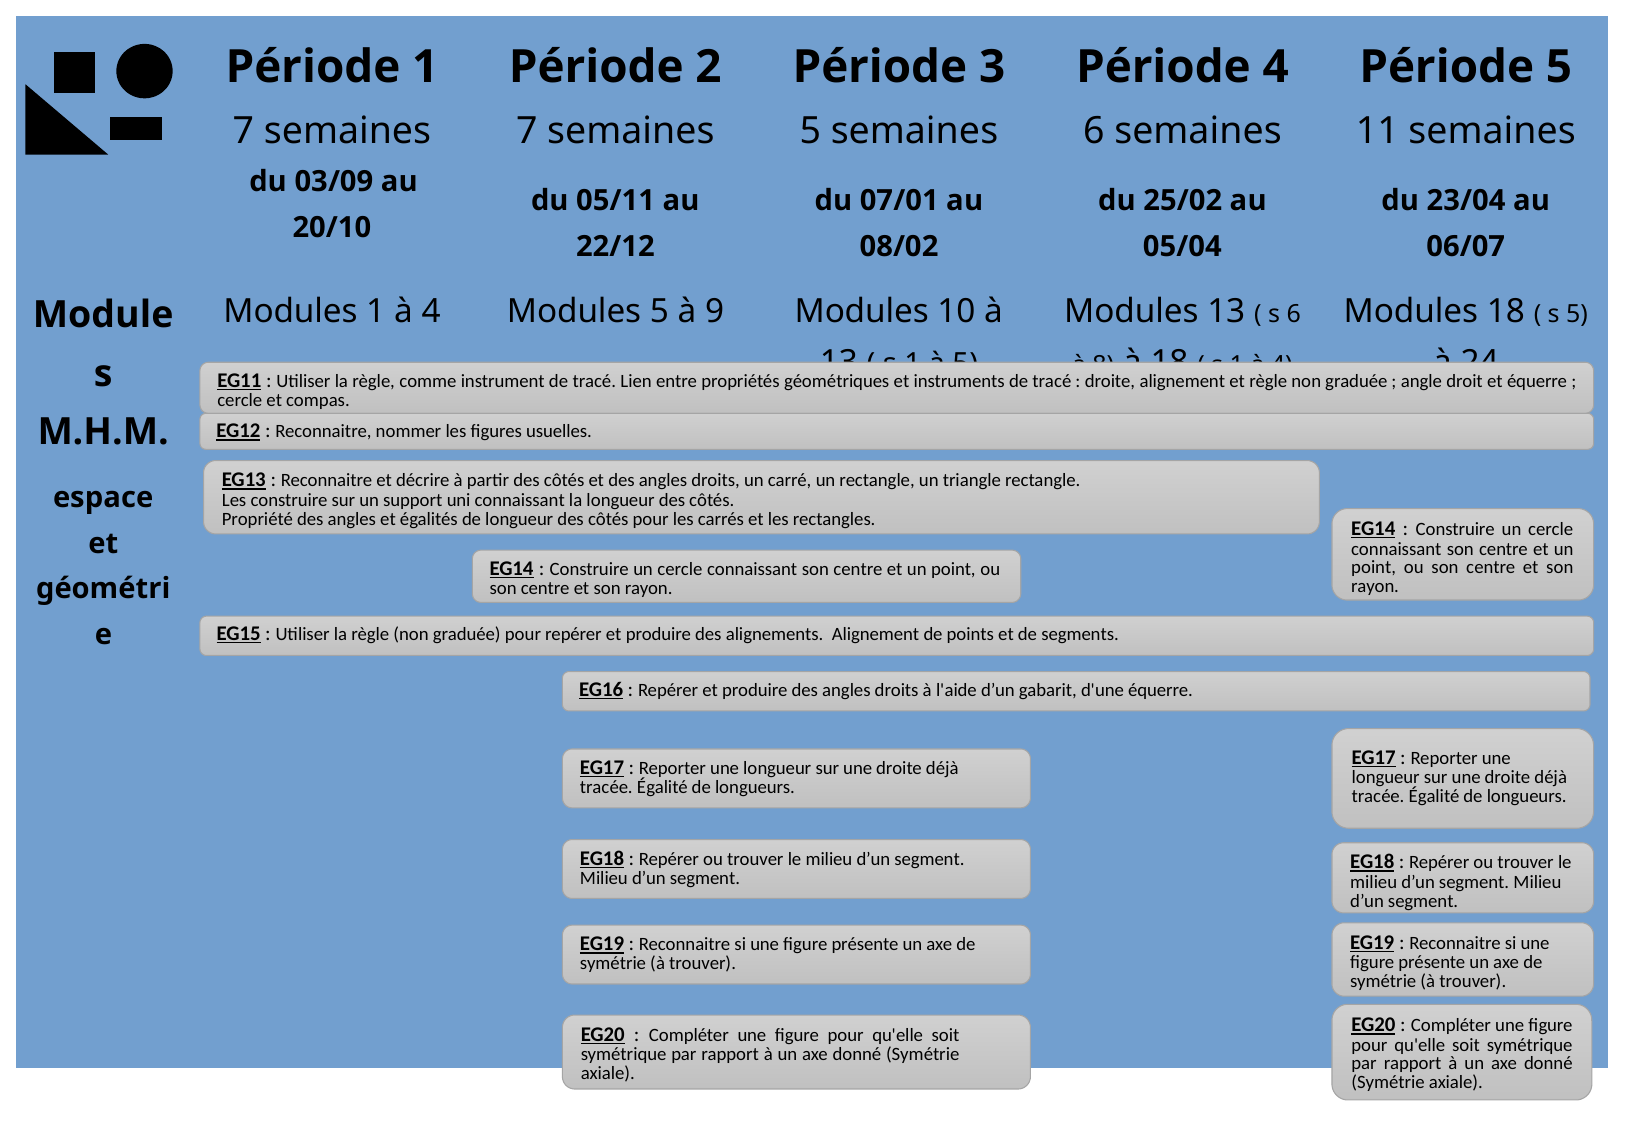

| | Période 1 7 semaines  du 03/09 au 20/10 | Période 2 7 semaines   du 05/11 au 22/12 | Période 3 5 semaines   du 07/01 au 08/02 | Période 4 6 semaines   du 25/02 au 05/04 | Période 5 11 semaines   du 23/04 au 06/07 |
| --- | --- | --- | --- | --- | --- |
| Modules M.H.M. | Modules 1 à 4   28 séances | Modules 5 à 9   33 séances | Modules 10 à 13 ( s 1 à 5)   25 séances | Modules 13 ( s 6 à 8) à 18 ( s 1 à 4)   30 séances | Modules 18 ( s 5) à 24   45séances |
| espace et géométrie | | | | | |
EG11 : Utiliser la règle, comme instrument de tracé. Lien entre propriétés géométriques et instruments de tracé : droite, alignement et règle non graduée ; angle droit et équerre ; cercle et compas.
EG12 : Reconnaitre, nommer les figures usuelles.
EG13 : Reconnaitre et décrire à partir des côtés et des angles droits, un carré, un rectangle, un triangle rectangle.
Les construire sur un support uni connaissant la longueur des côtés.
Propriété des angles et égalités de longueur des côtés pour les carrés et les rectangles.
EG14 : Construire un cercle connaissant son centre et un point, ou son centre et son rayon.
EG14 : Construire un cercle connaissant son centre et un point, ou son centre et son rayon.
EG15 : Utiliser la règle (non graduée) pour repérer et produire des alignements. Alignement de points et de segments.
EG16 : Repérer et produire des angles droits à l'aide d’un gabarit, d'une équerre.
EG17 : Reporter une longueur sur une droite déjà tracée. Égalité de longueurs.
EG17 : Reporter une longueur sur une droite déjà tracée. Égalité de longueurs.
EG18 : Repérer ou trouver le milieu d’un segment. Milieu d’un segment.
EG18 : Repérer ou trouver le milieu d’un segment. Milieu d’un segment.
EG19 : Reconnaitre si une figure présente un axe de symétrie (à trouver).
EG19 : Reconnaitre si une figure présente un axe de symétrie (à trouver).
EG20 : Compléter une figure pour qu'elle soit symétrique par rapport à un axe donné (Symétrie axiale).
EG20 : Compléter une figure pour qu'elle soit symétrique par rapport à un axe donné (Symétrie axiale).